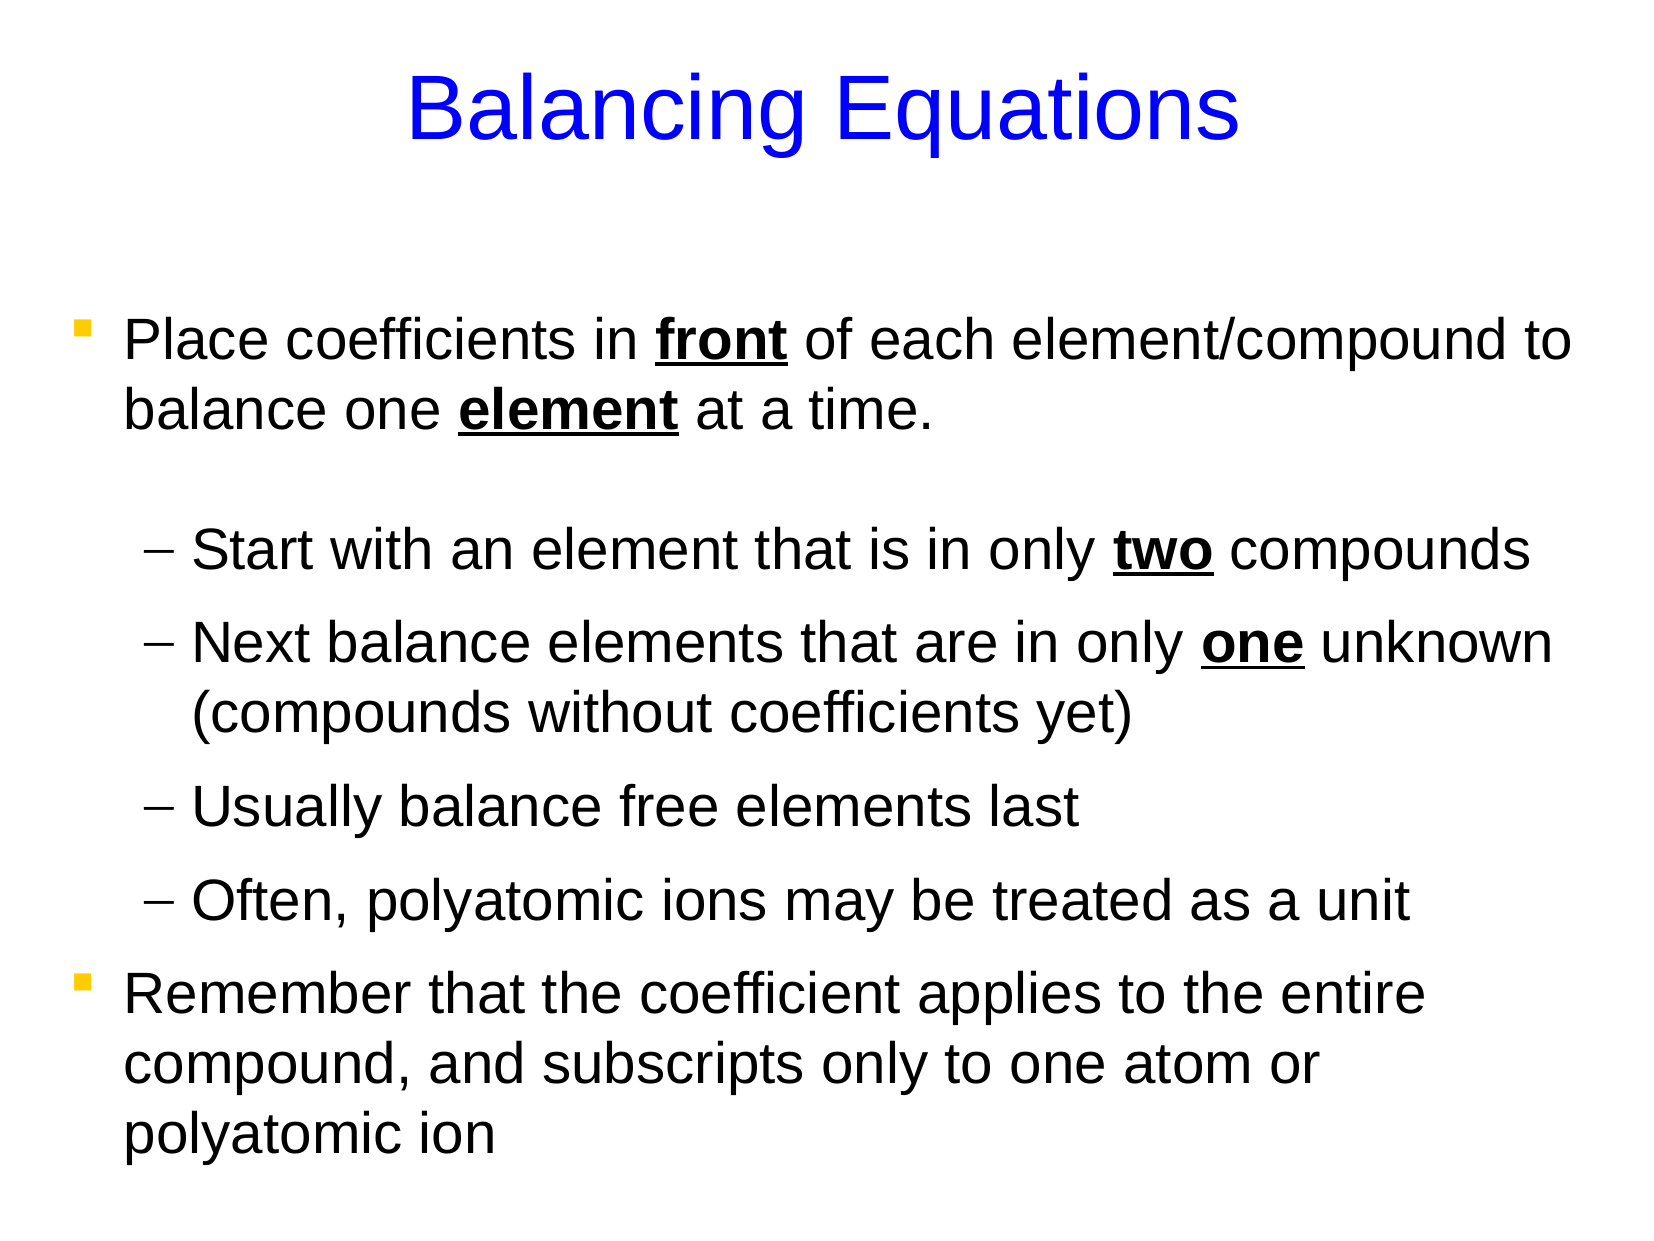

# Balancing Equations
Place coefficients in front of each element/compound to balance one element at a time.
Start with an element that is in only two compounds
Next balance elements that are in only one unknown (compounds without coefficients yet)
Usually balance free elements last
Often, polyatomic ions may be treated as a unit
Remember that the coefficient applies to the entire compound, and subscripts only to one atom or polyatomic ion